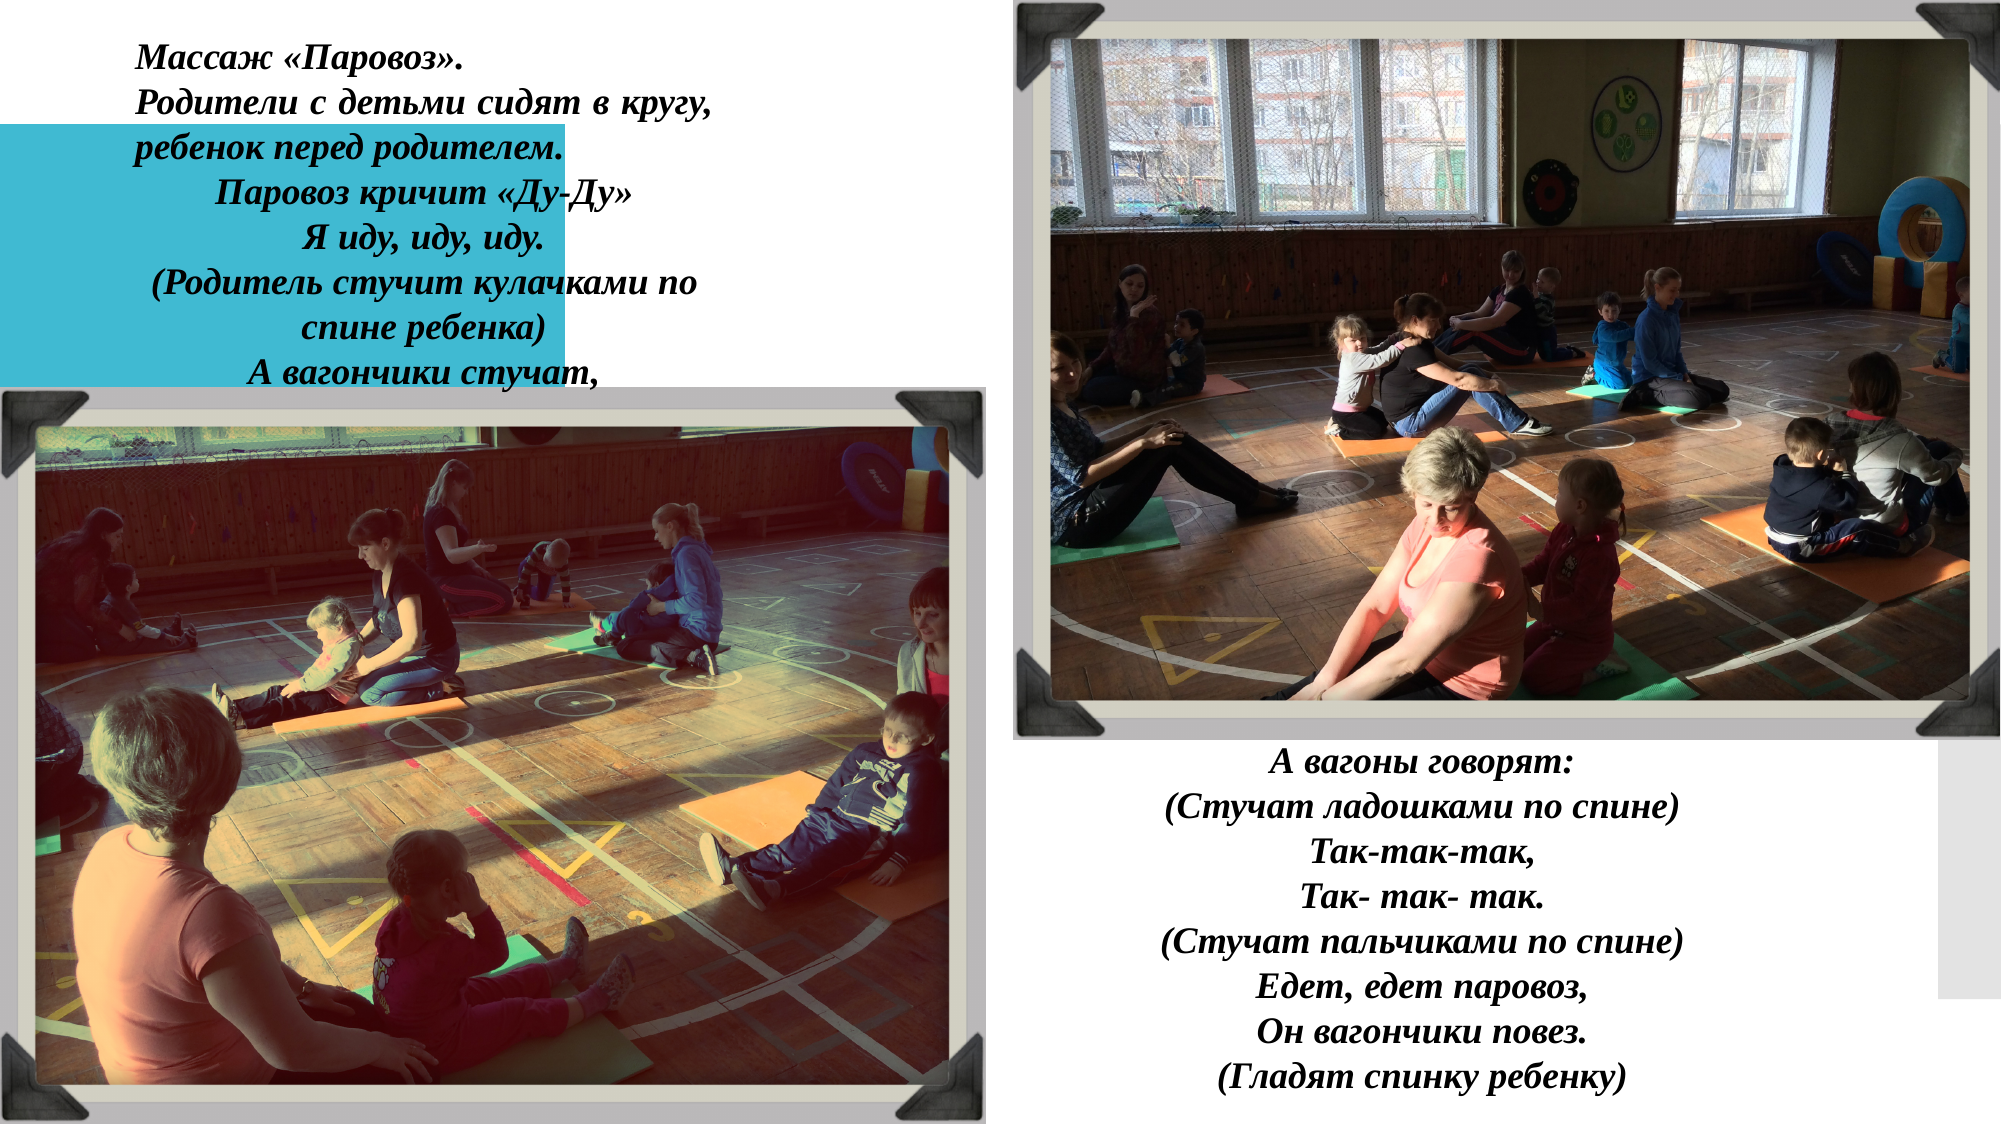

Массаж «Паровоз».
Родители с детьми сидят в кругу, ребенок перед родителем.
Паровоз кричит «Ду-Ду»
Я иду, иду, иду.
(Родитель стучит кулачками по спине ребенка)
А вагончики стучат,
А вагоны говорят:
(Стучат ладошками по спине)
Так-так-так,
Так- так- так.
(Стучат пальчиками по спине)
Едет, едет паровоз,
Он вагончики повез.
(Гладят спинку ребенку)